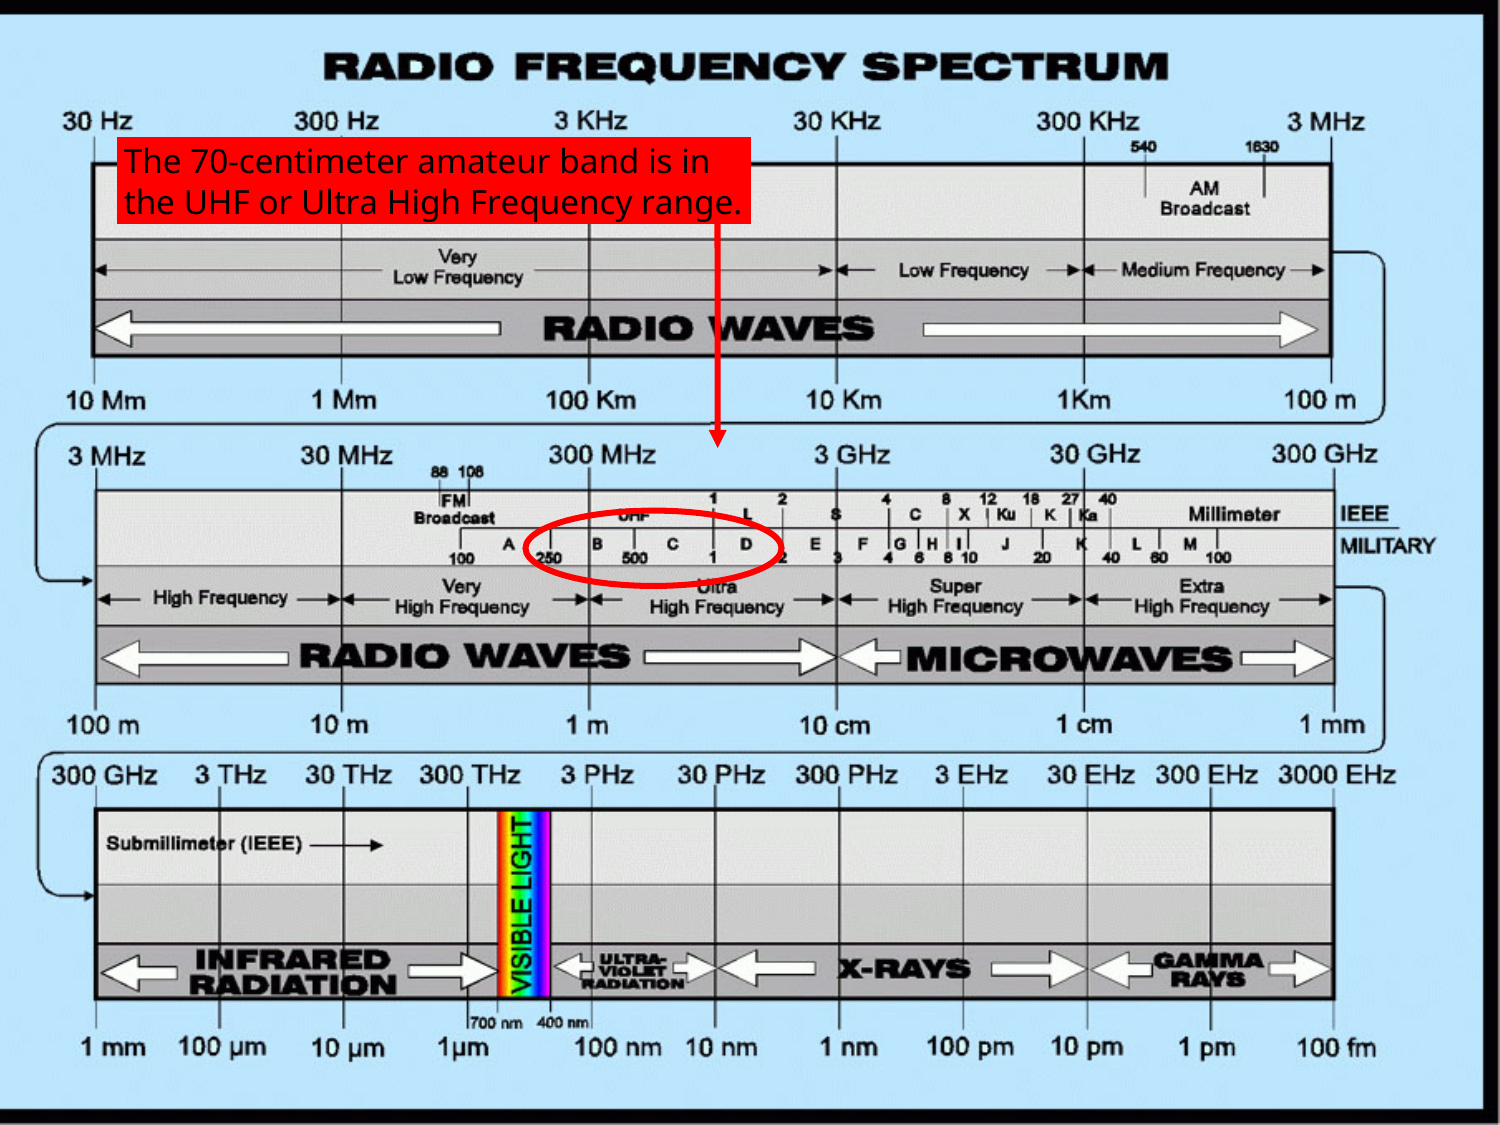

The 70-centimeter amateur band is in the UHF or Ultra High Frequency range.